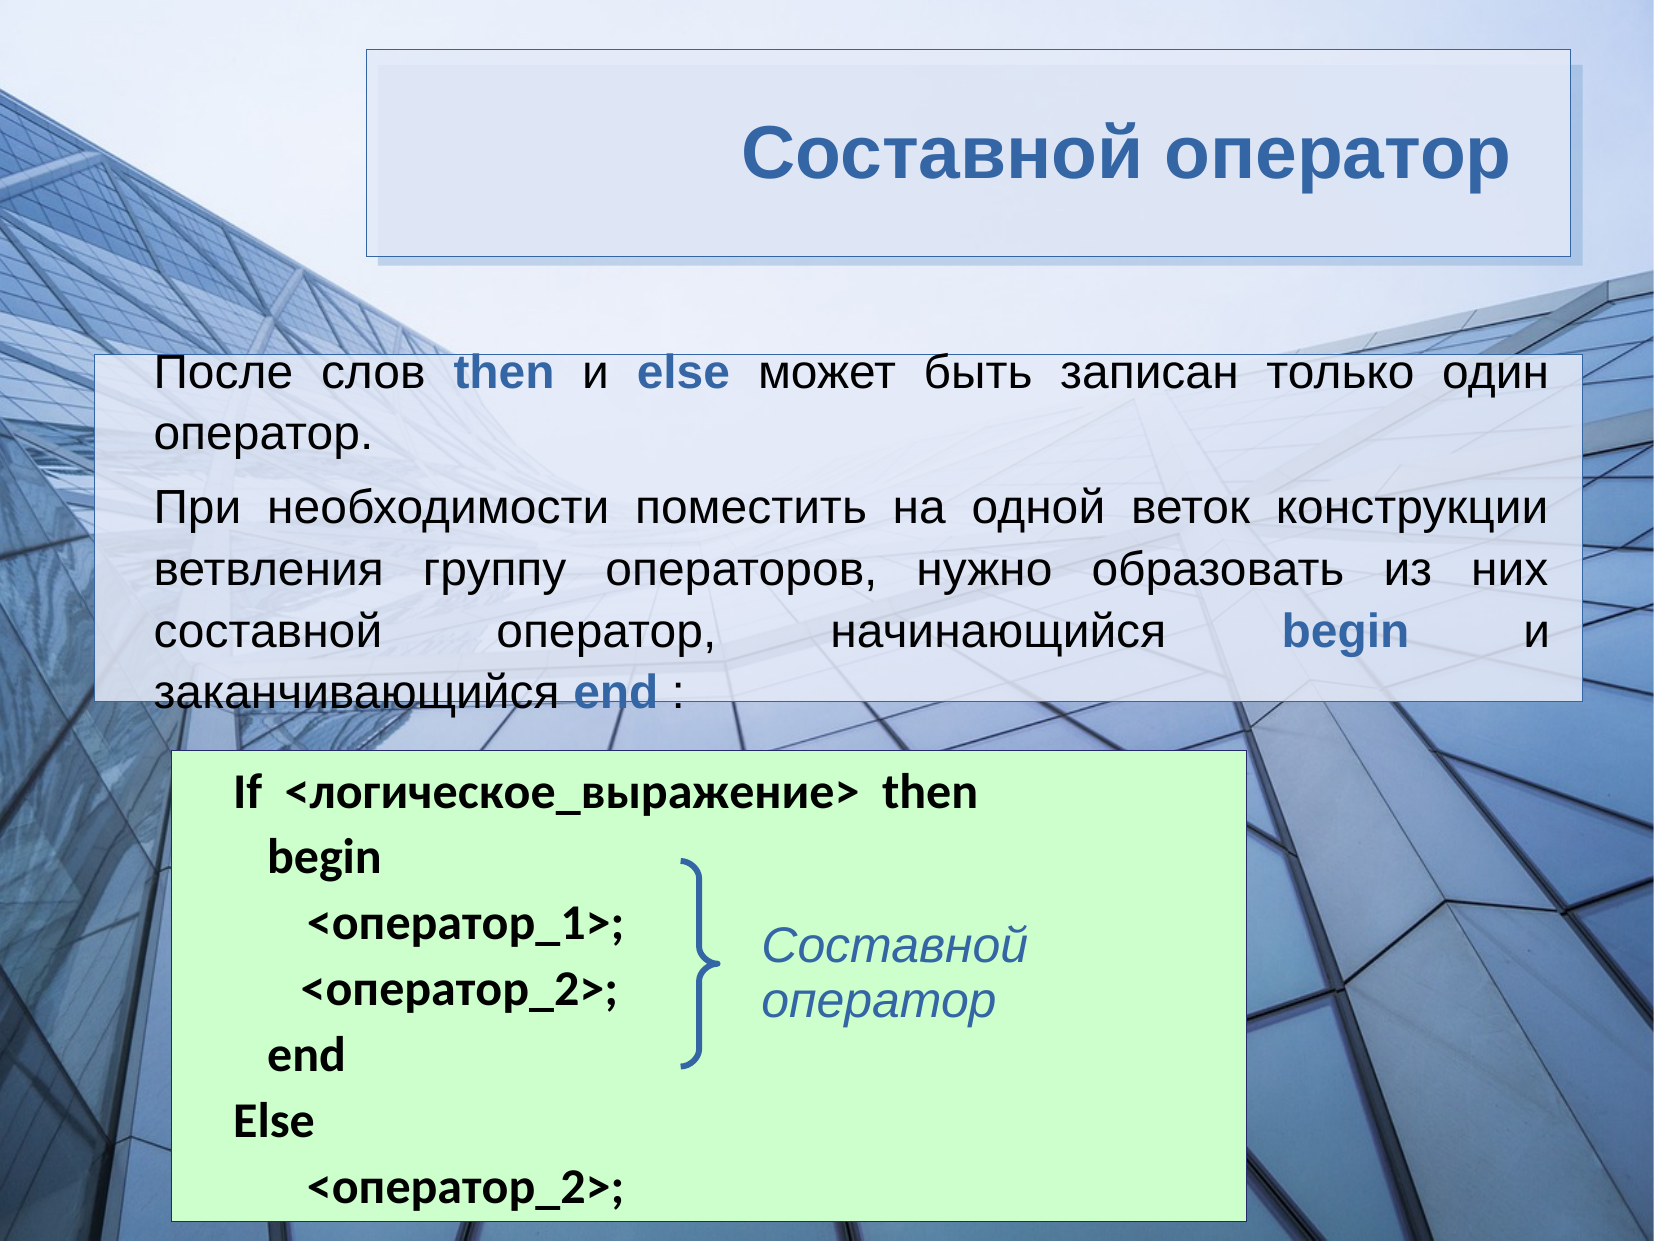

# Составной оператор
После слов then и else может быть записан только один оператор.
При необходимости поместить на одной веток конструкции ветвления группу операторов, нужно образовать из них составной оператор, начинающийся begin и заканчивающийся end :
If <логическое_выражение> then
 begin
	<оператор_1>;
 <оператор_2>;
 end
Else
	<оператор_2>;
Составной оператор